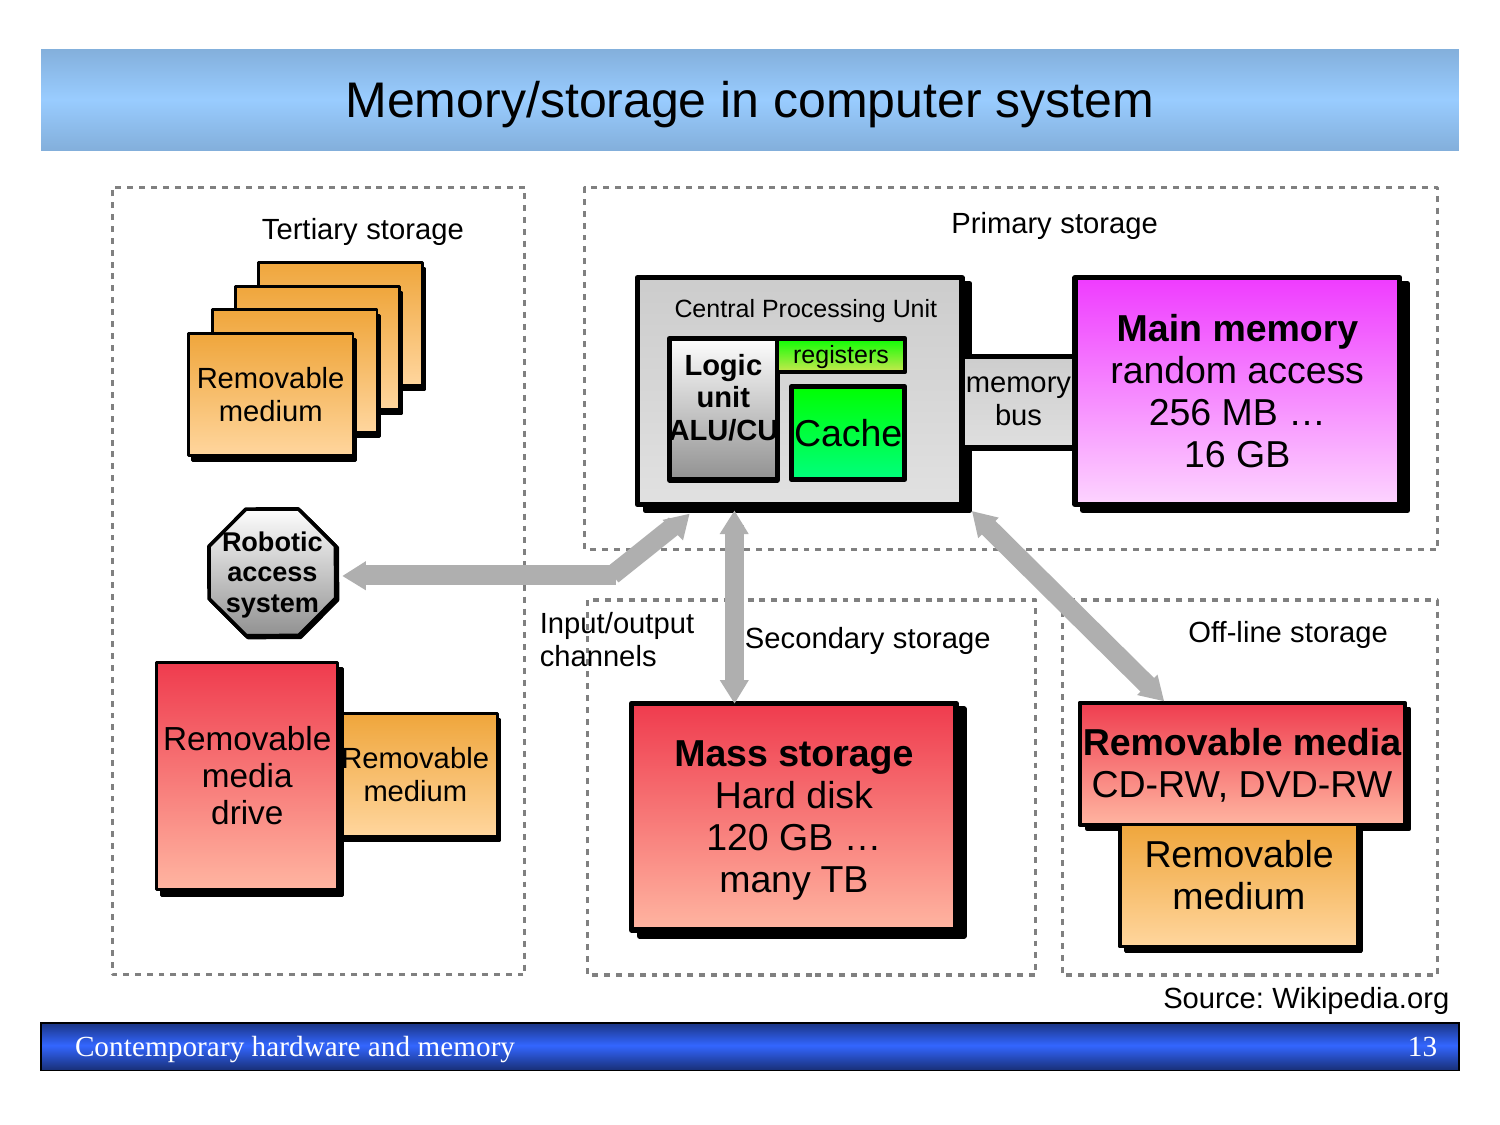

# Memory/storage in computer system
Primary storage
Tertiary storage
Removable
medium
Main memory
random access
256 MB …
16 GB
Central Processing Unit
registers
Logic
unit
ALU/CU
memory
bus
Cache
Robotic
access
system
Input/output channels
Off-line storage
Secondary storage
Removable
media
drive
Removable
medium
Removable media
CD-RW, DVD-RW
Mass storage
Hard disk
120 GB …
many TB
Removable
medium
Source: Wikipedia.org
Contemporary hardware and memory
13